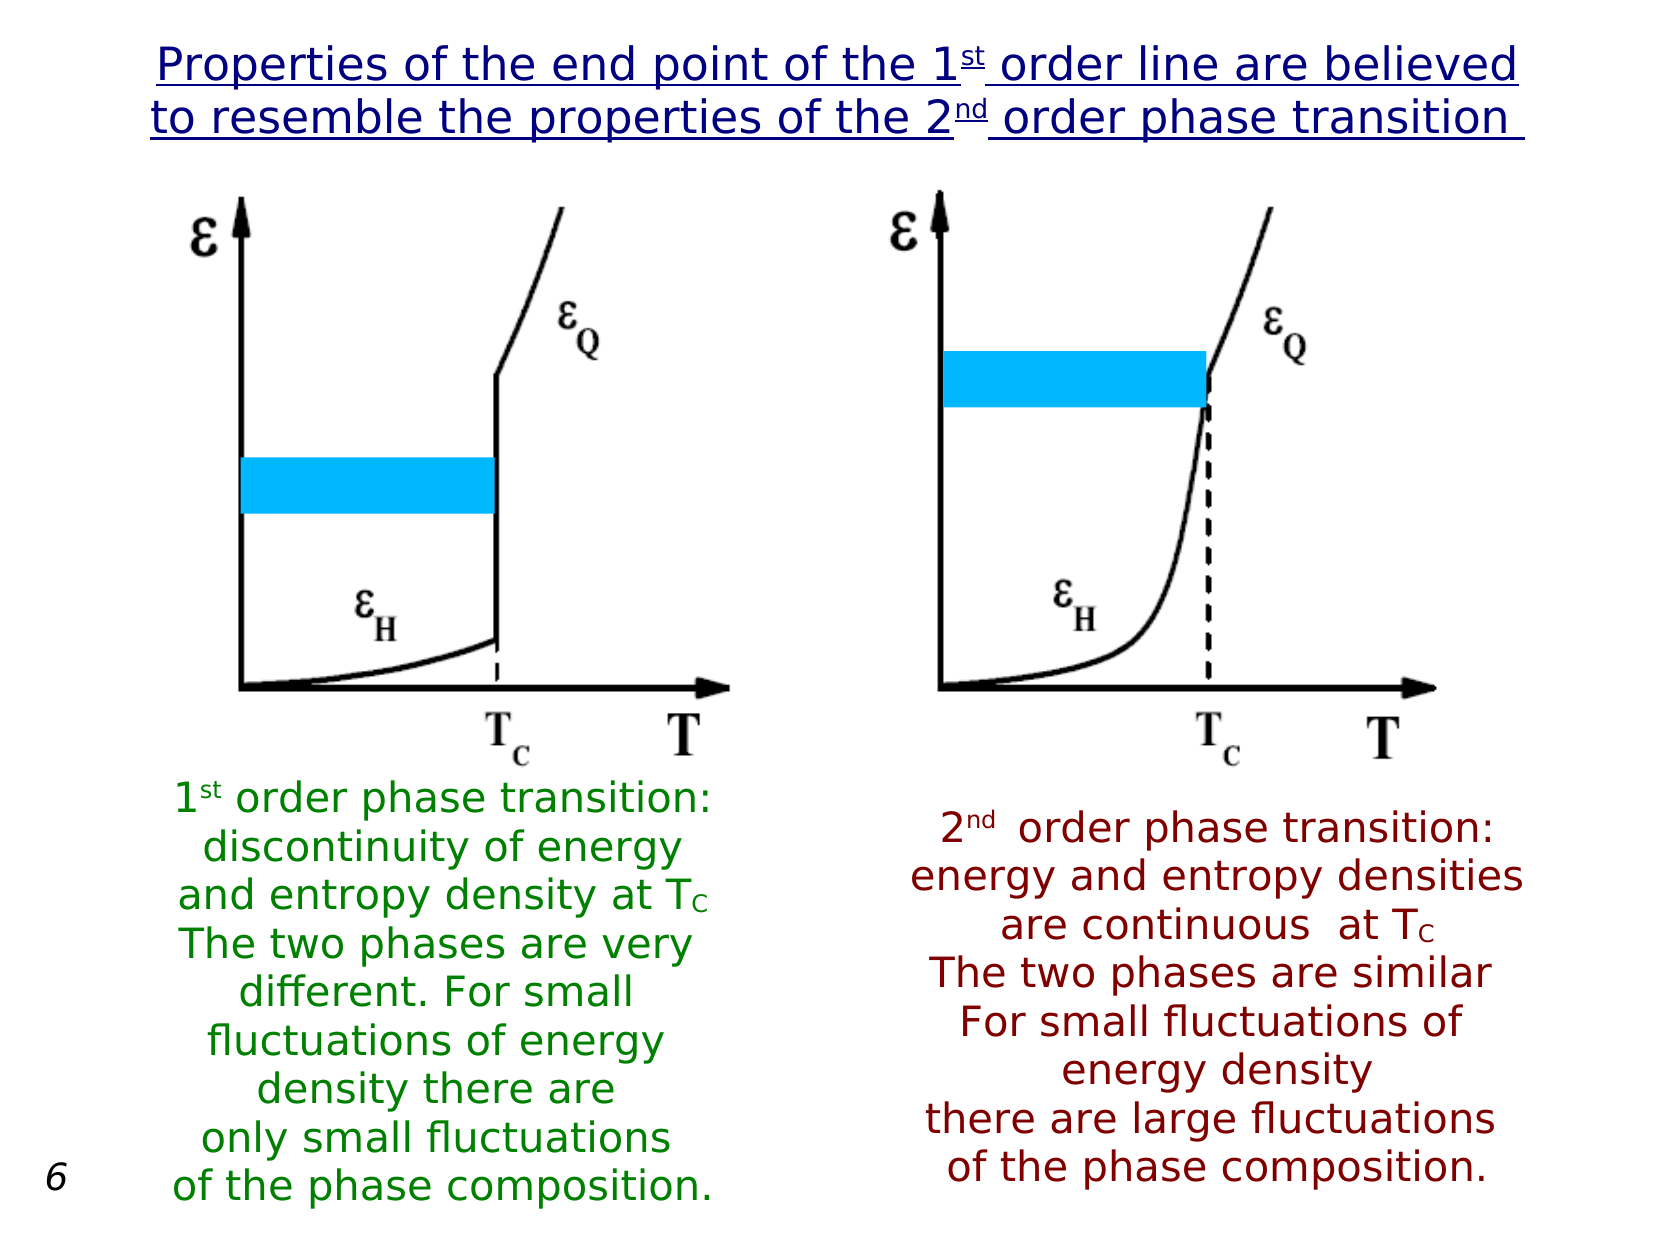

Properties of the end point of the 1st order line are believed
to resemble the properties of the 2nd order phase transition
1st order phase transition:
discontinuity of energy
and entropy density at TC
The two phases are very
different. For small
fluctuations of energy
density there are
only small fluctuations
of the phase composition.
2nd order phase transition:
energy and entropy densities
are continuous at TC
The two phases are similar
For small fluctuations of
energy density
there are large fluctuations
of the phase composition.